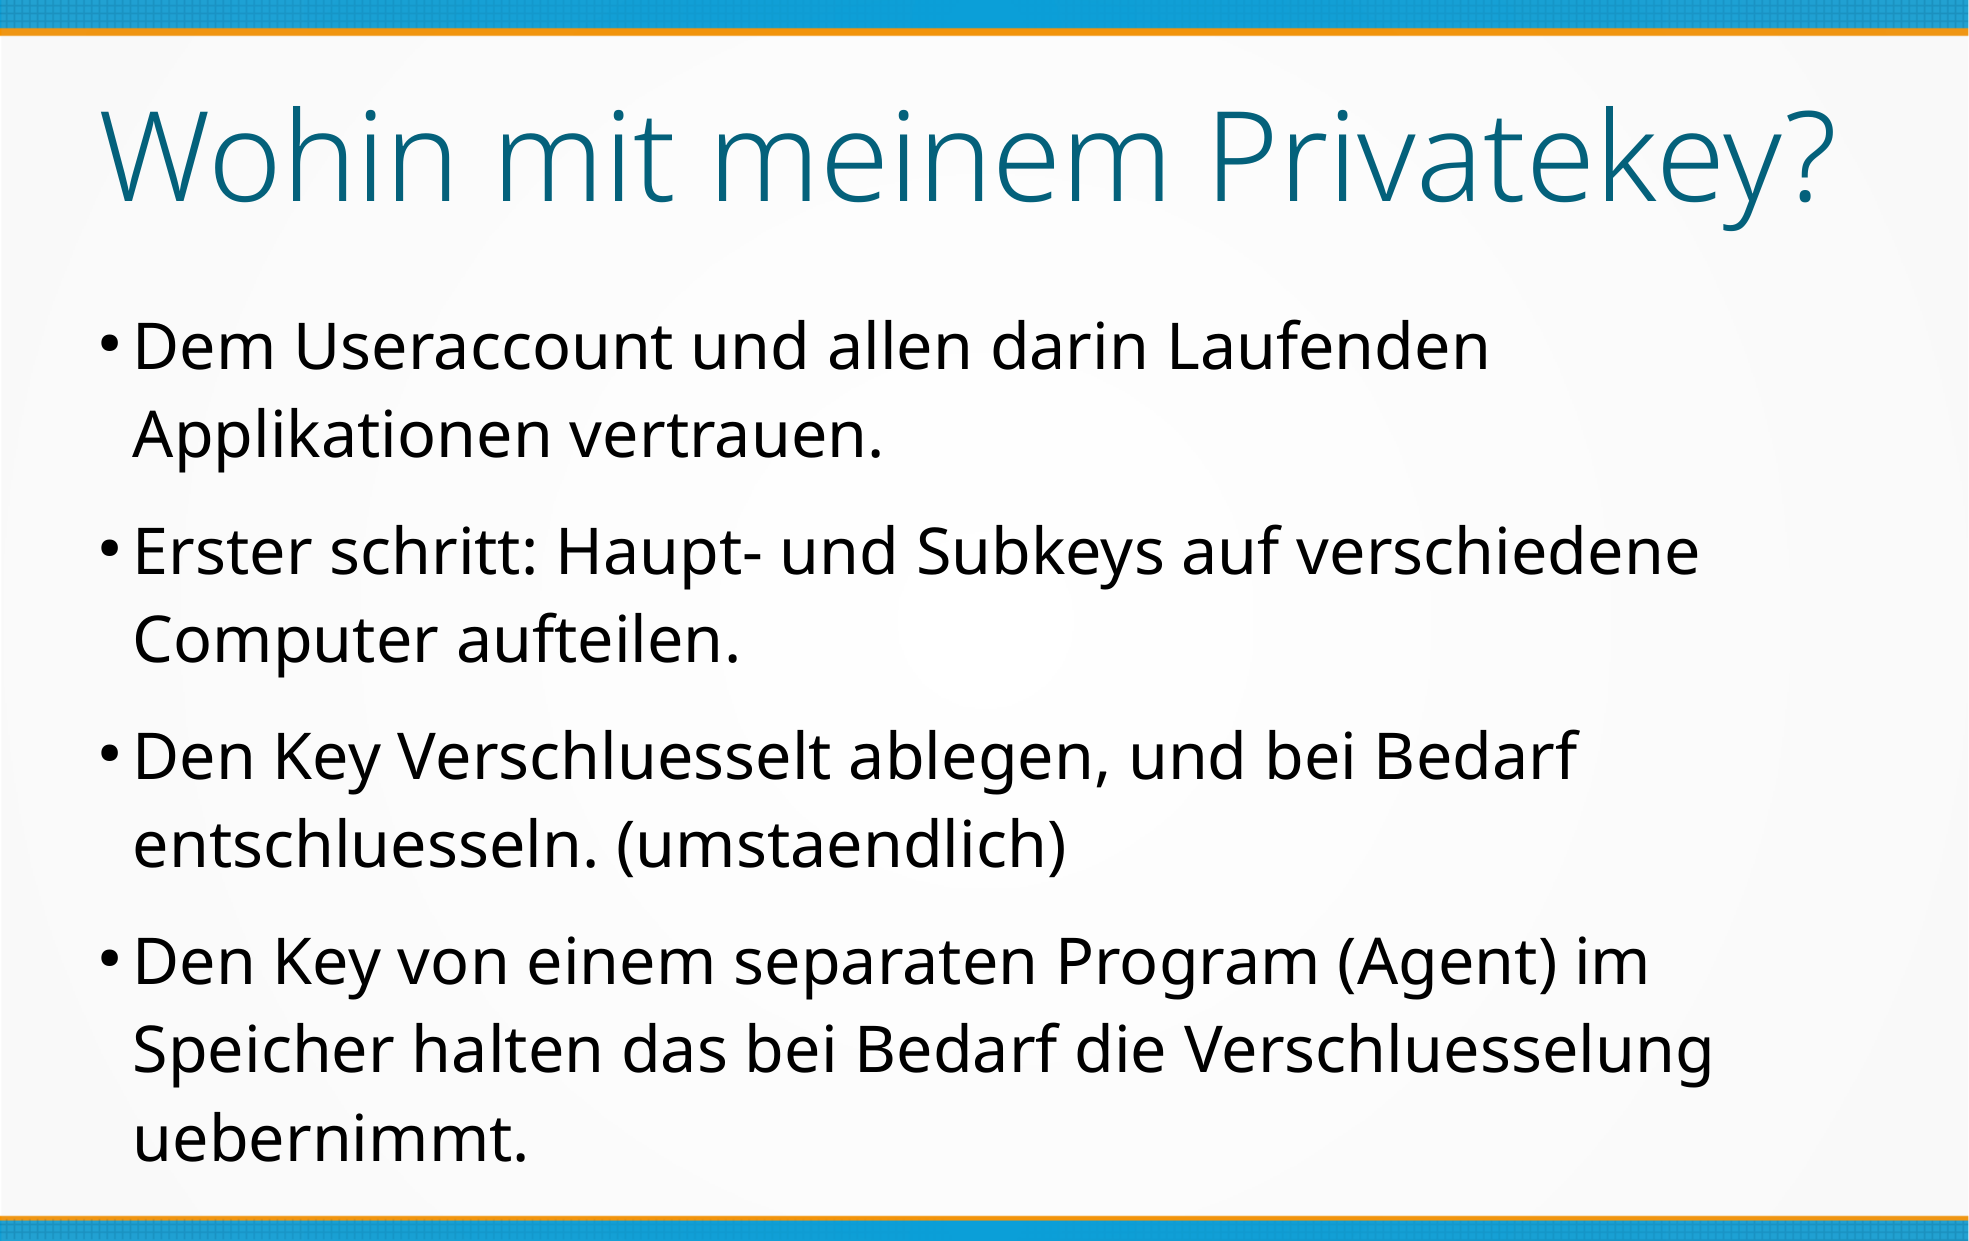

# Wohin mit meinem Privatekey?
Dem Useraccount und allen darin Laufenden Applikationen vertrauen.
Erster schritt: Haupt- und Subkeys auf verschiedene Computer aufteilen.
Den Key Verschluesselt ablegen, und bei Bedarf entschluesseln. (umstaendlich)
Den Key von einem separaten Program (Agent) im Speicher halten das bei Bedarf die Verschluesselung uebernimmt.